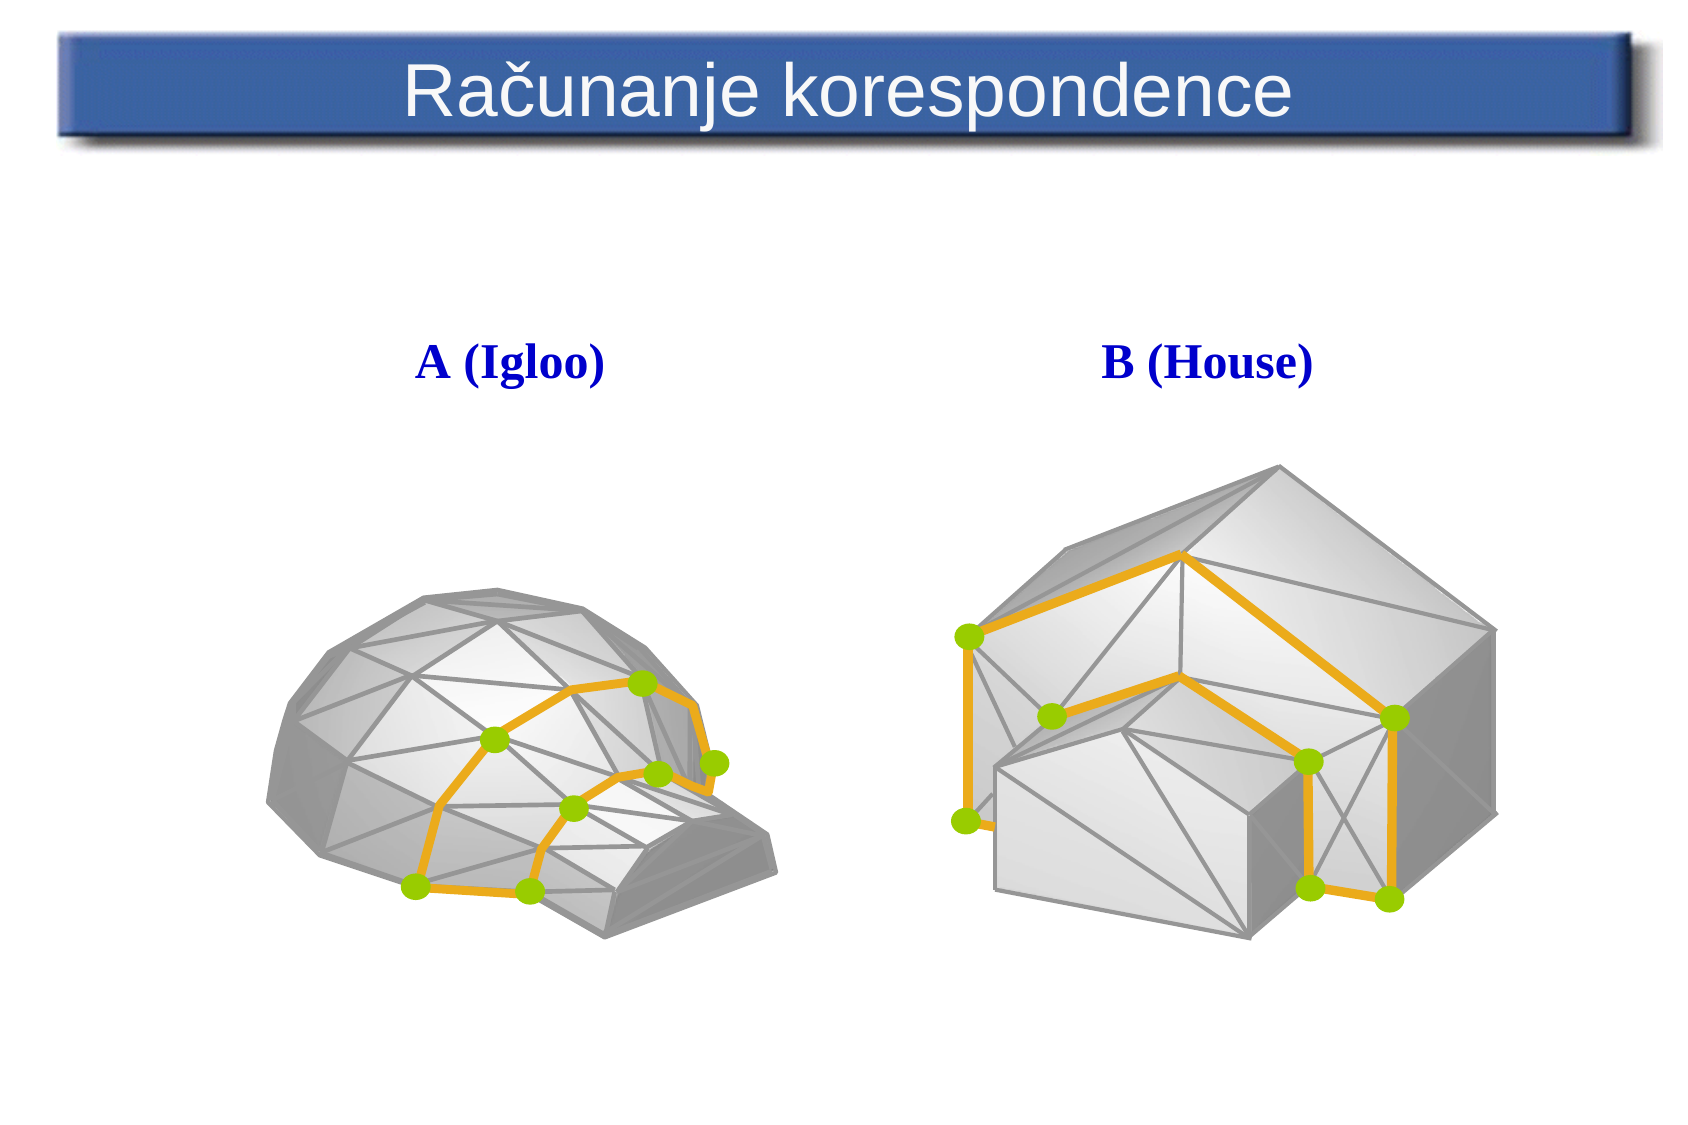

# Računanje korespondence
A (Igloo)
B (House)